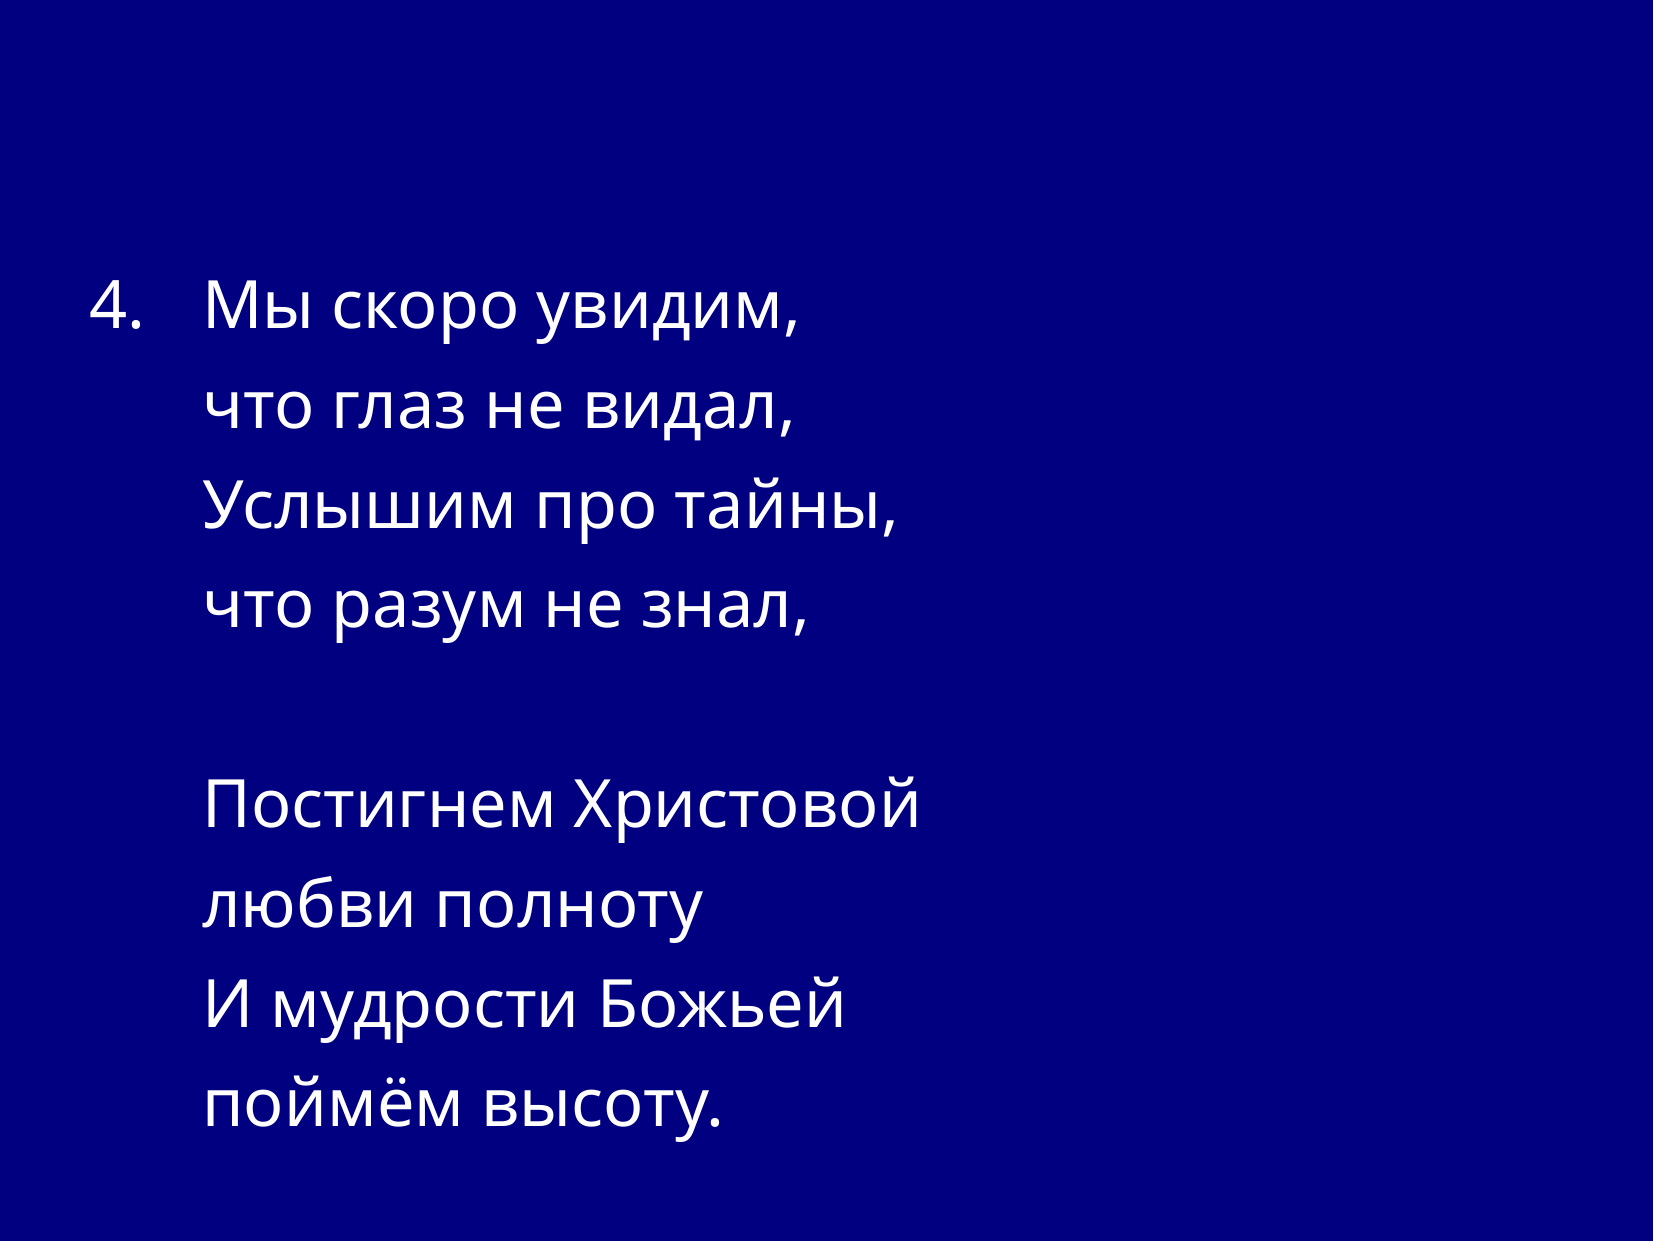

4.	Мы скоро увидим,
	что глаз не видал,
	Услышим про тайны,
	что разум не знал,
	Постигнем Христовой
	любви полноту
	И мудрости Божьей
	поймём высоту.